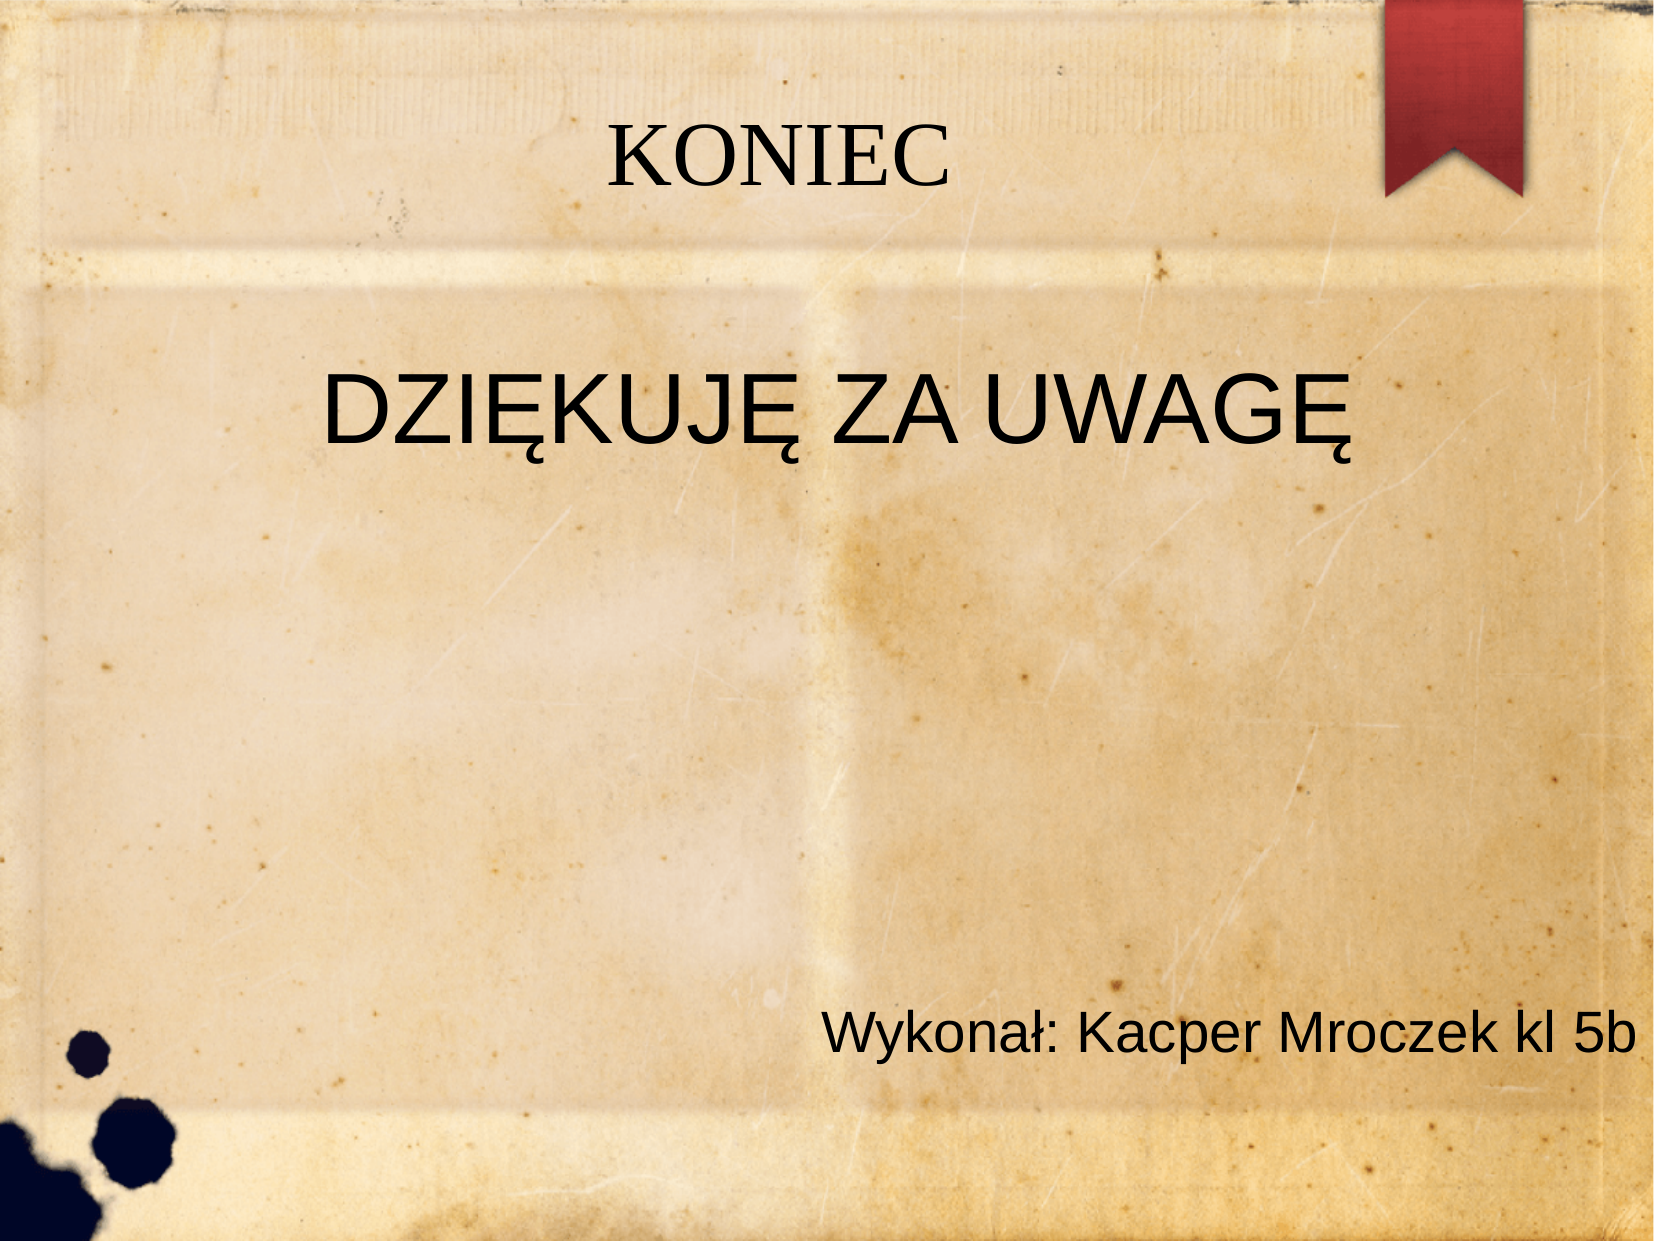

# KONIEC
 DZIĘKUJĘ ZA UWAGĘ
Wykonał: Kacper Mroczek kl 5b